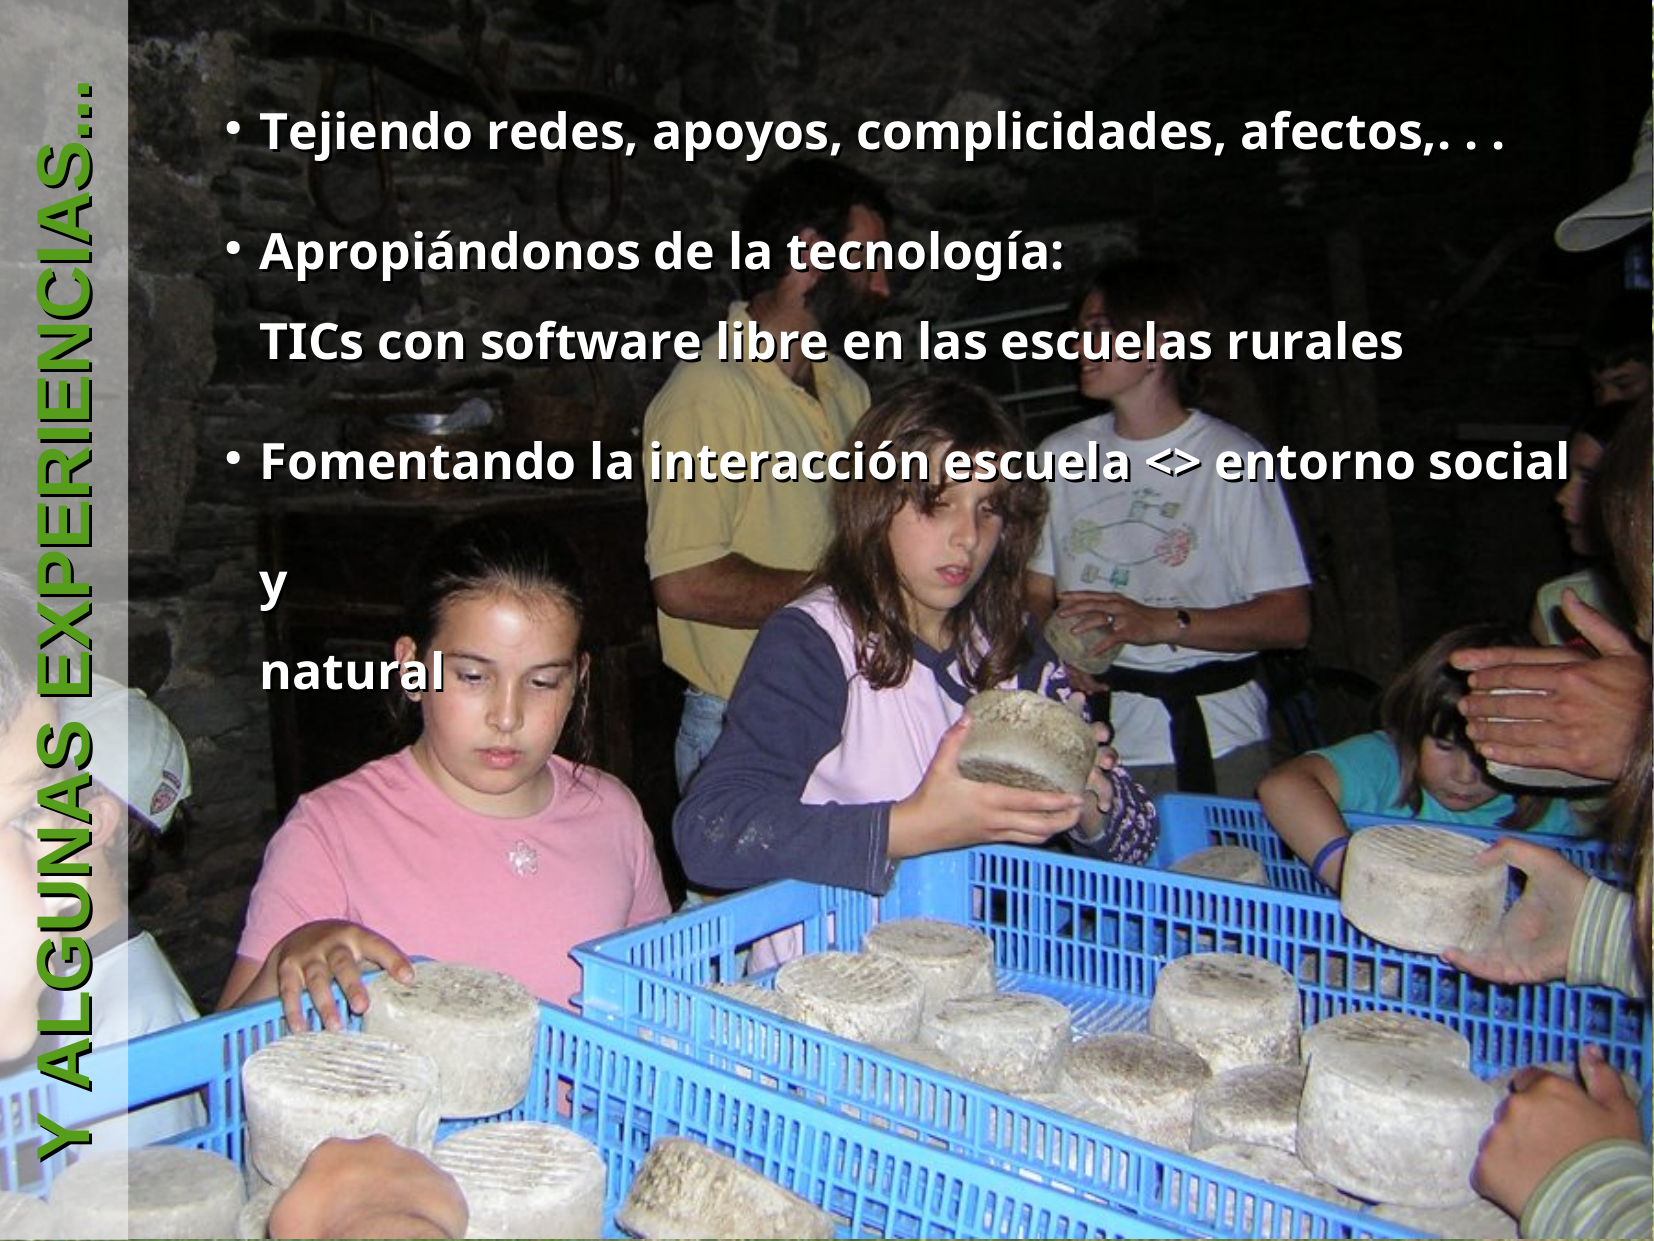

Tejiendo redes, apoyos, complicidades, afectos,. . .
Apropiándonos de la tecnología:
TICs con software libre en las escuelas rurales
Fomentando la interacción escuela <> entorno social y
natural
Y ALGUNAS EXPERIENCIAS...